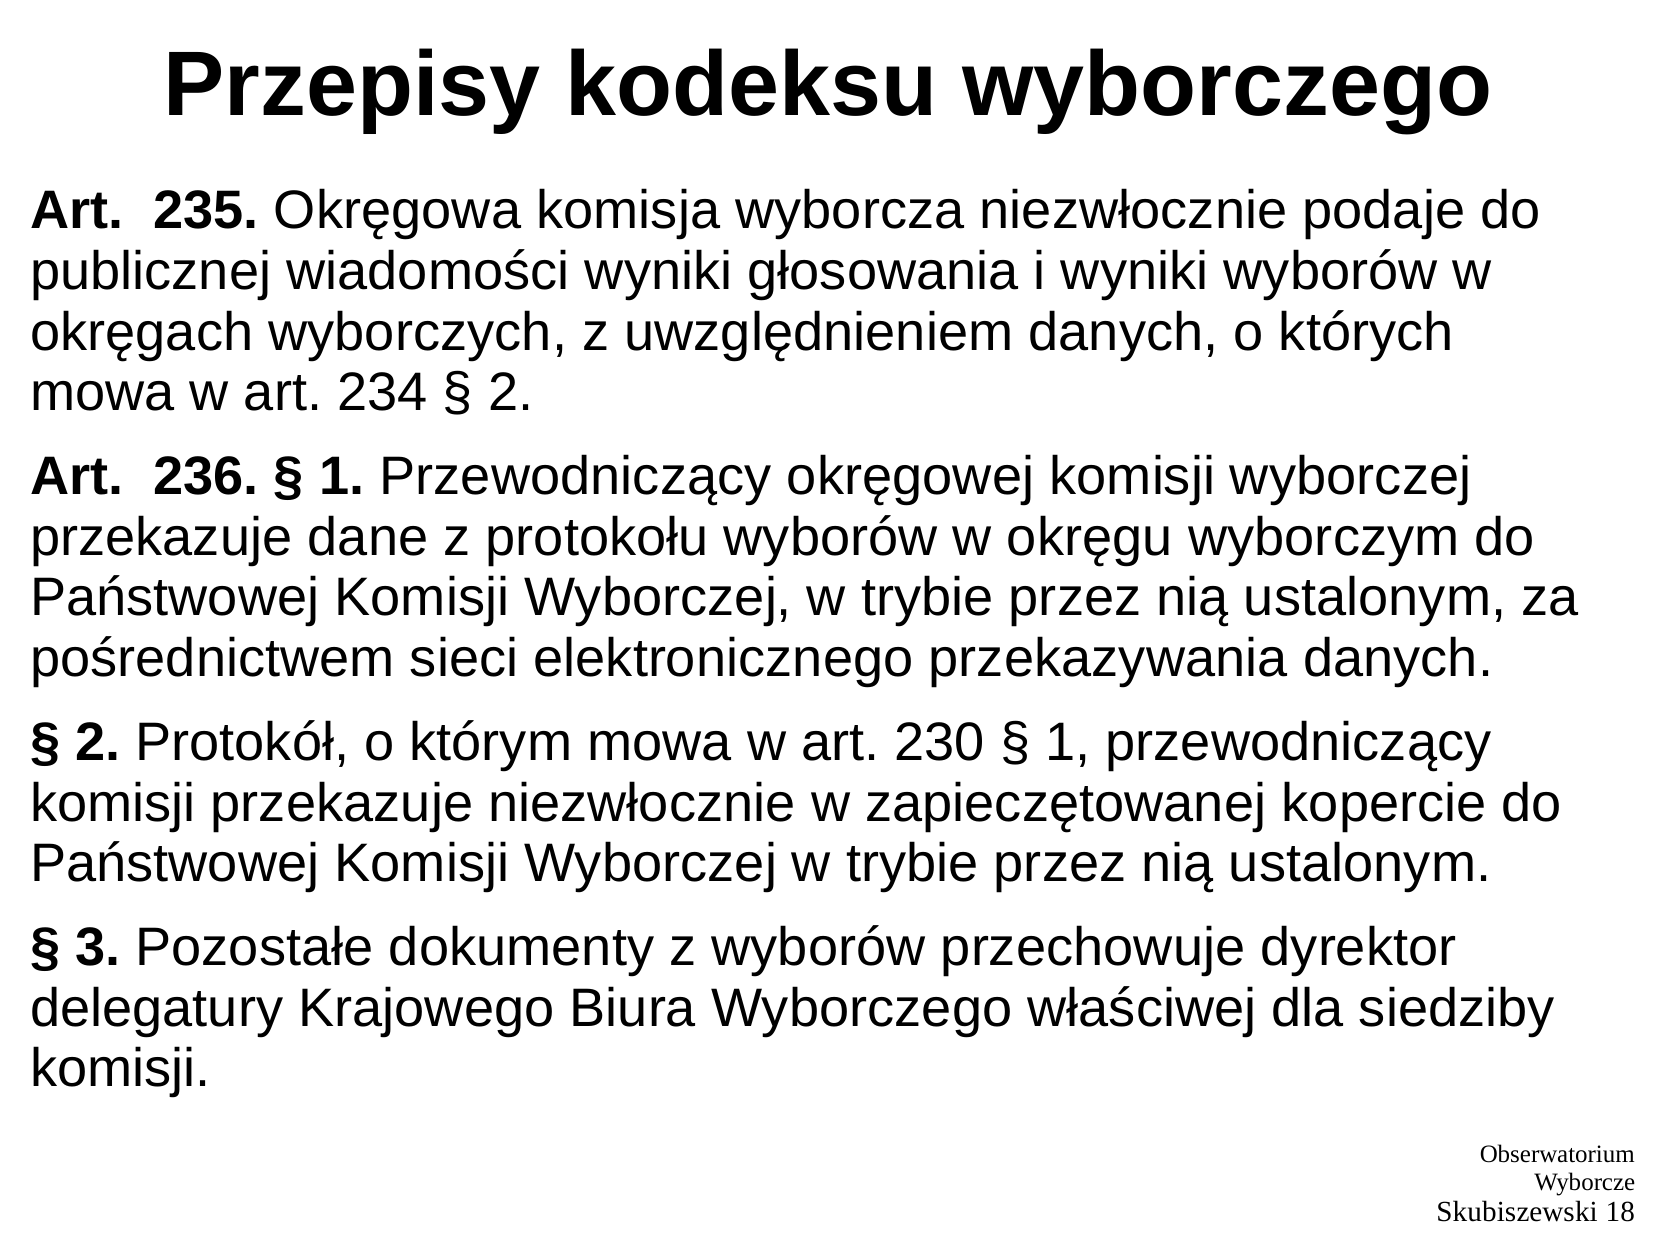

# Przepisy kodeksu wyborczego
Art. 235. Okręgowa komisja wyborcza niezwłocznie podaje do publicznej wiadomości wyniki głosowania i wyniki wyborów w okręgach wyborczych, z uwzględnieniem danych, o których mowa w art. 234 § 2.
Art. 236. § 1. Przewodniczący okręgowej komisji wyborczej przekazuje dane z protokołu wyborów w okręgu wyborczym do Państwowej Komisji Wyborczej, w trybie przez nią ustalonym, za pośrednictwem sieci elektronicznego przekazywania danych.
§ 2. Protokół, o którym mowa w art. 230 § 1, przewodniczący komisji przekazuje niezwłocznie w zapieczętowanej kopercie do Państwowej Komisji Wyborczej w trybie przez nią ustalonym.
§ 3. Pozostałe dokumenty z wyborów przechowuje dyrektor delegatury Krajowego Biura Wyborczego właściwej dla siedziby komisji.
18